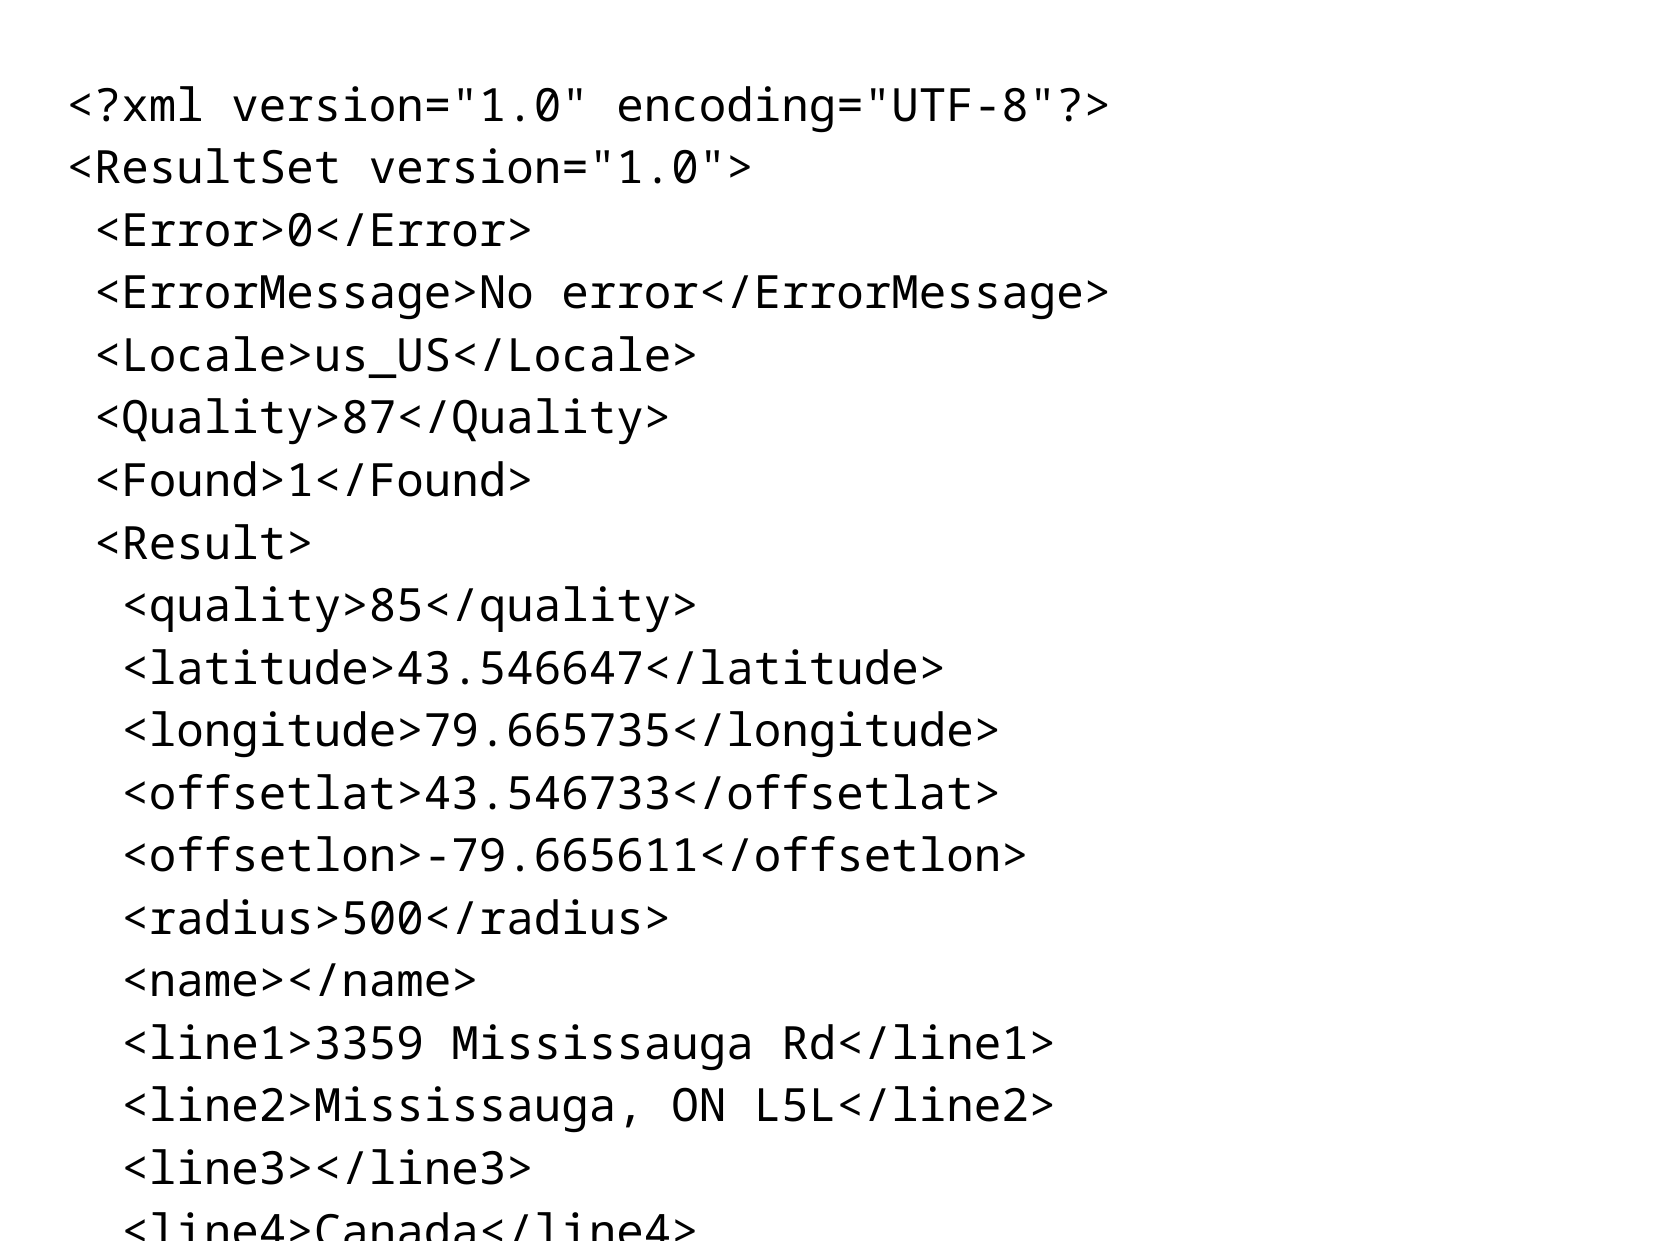

<?xml version="1.0" encoding="UTF-8"?>
<ResultSet version="1.0">
 <Error>0</Error>
 <ErrorMessage>No error</ErrorMessage>
 <Locale>us_US</Locale>
 <Quality>87</Quality>
 <Found>1</Found>
 <Result>
 <quality>85</quality>
 <latitude>43.546647</latitude>
 <longitude>79.665735</longitude>
 <offsetlat>43.546733</offsetlat>
 <offsetlon>-79.665611</offsetlon>
 <radius>500</radius>
 <name></name>
 <line1>3359 Mississauga Rd</line1>
 <line2>Mississauga, ON L5L</line2>
 <line3></line3>
 <line4>Canada</line4>
 <house>3359</house>
 <street>Mississauga Rd</street>
 <xstreet></xstreet>
 <unittype></unittype>
 <unit></unit>
 <postal>L5L</postal>